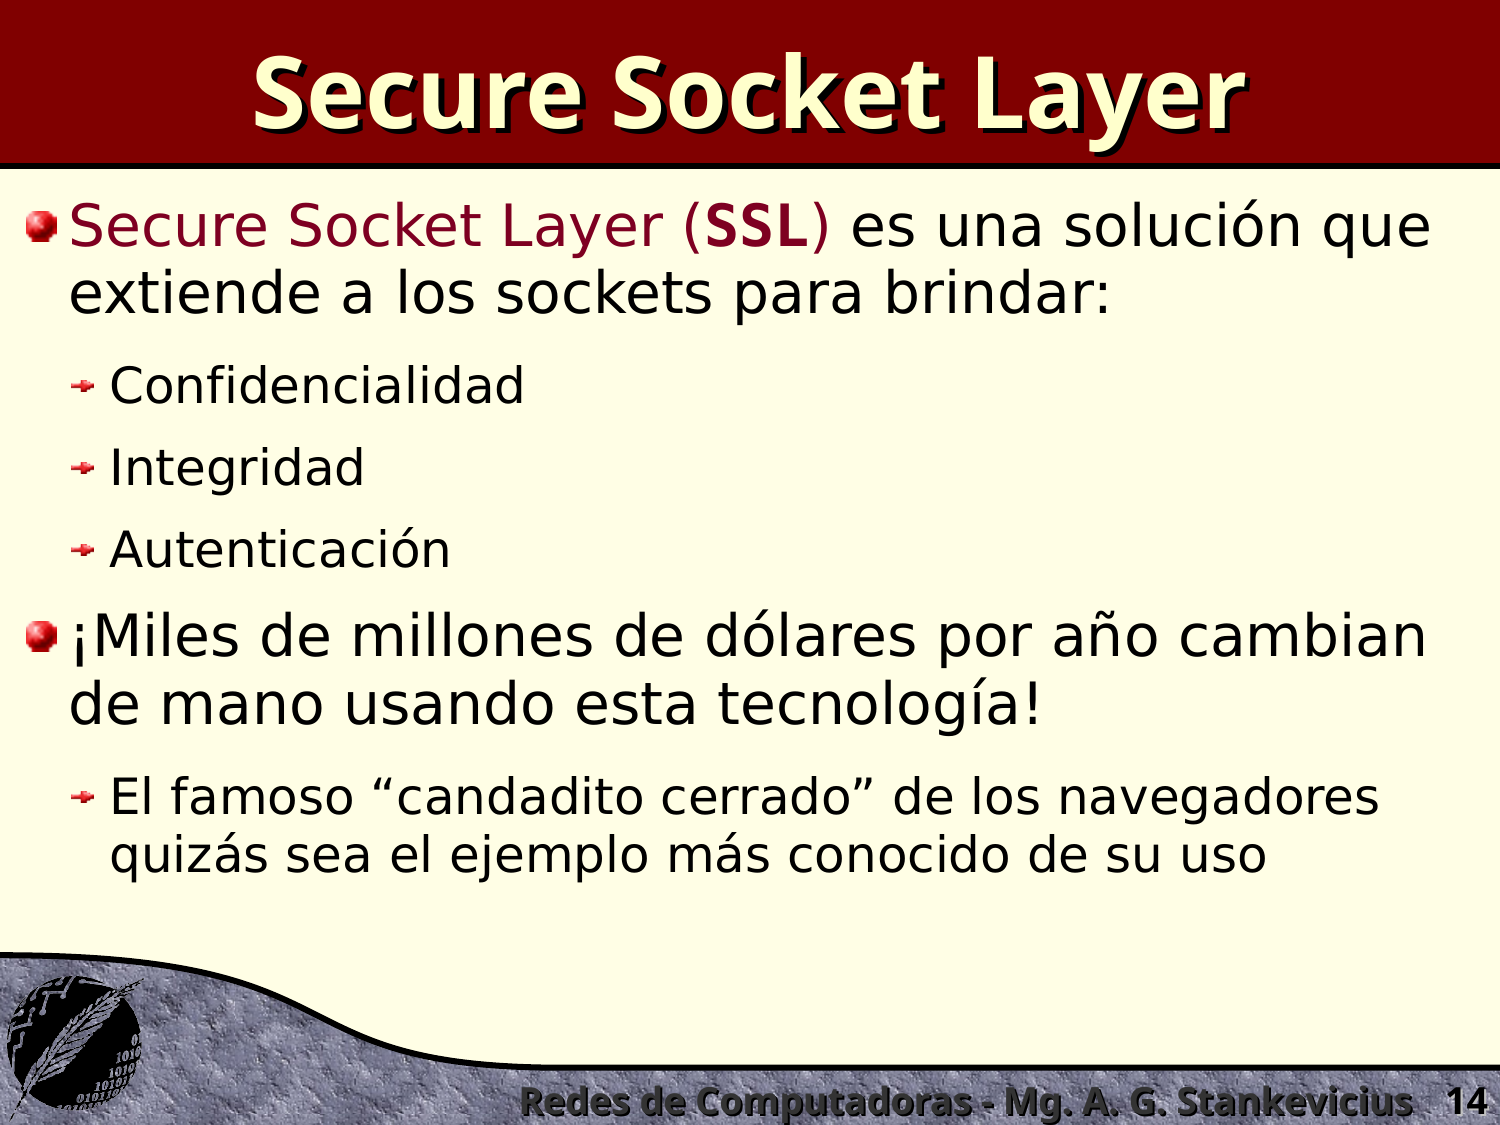

# Secure Socket Layer
Secure Socket Layer (SSL) es una solución que extiende a los sockets para brindar:
Confidencialidad
Integridad
Autenticación
¡Miles de millones de dólares por año cambian de mano usando esta tecnología!
El famoso “candadito cerrado” de los navegadores quizás sea el ejemplo más conocido de su uso
14